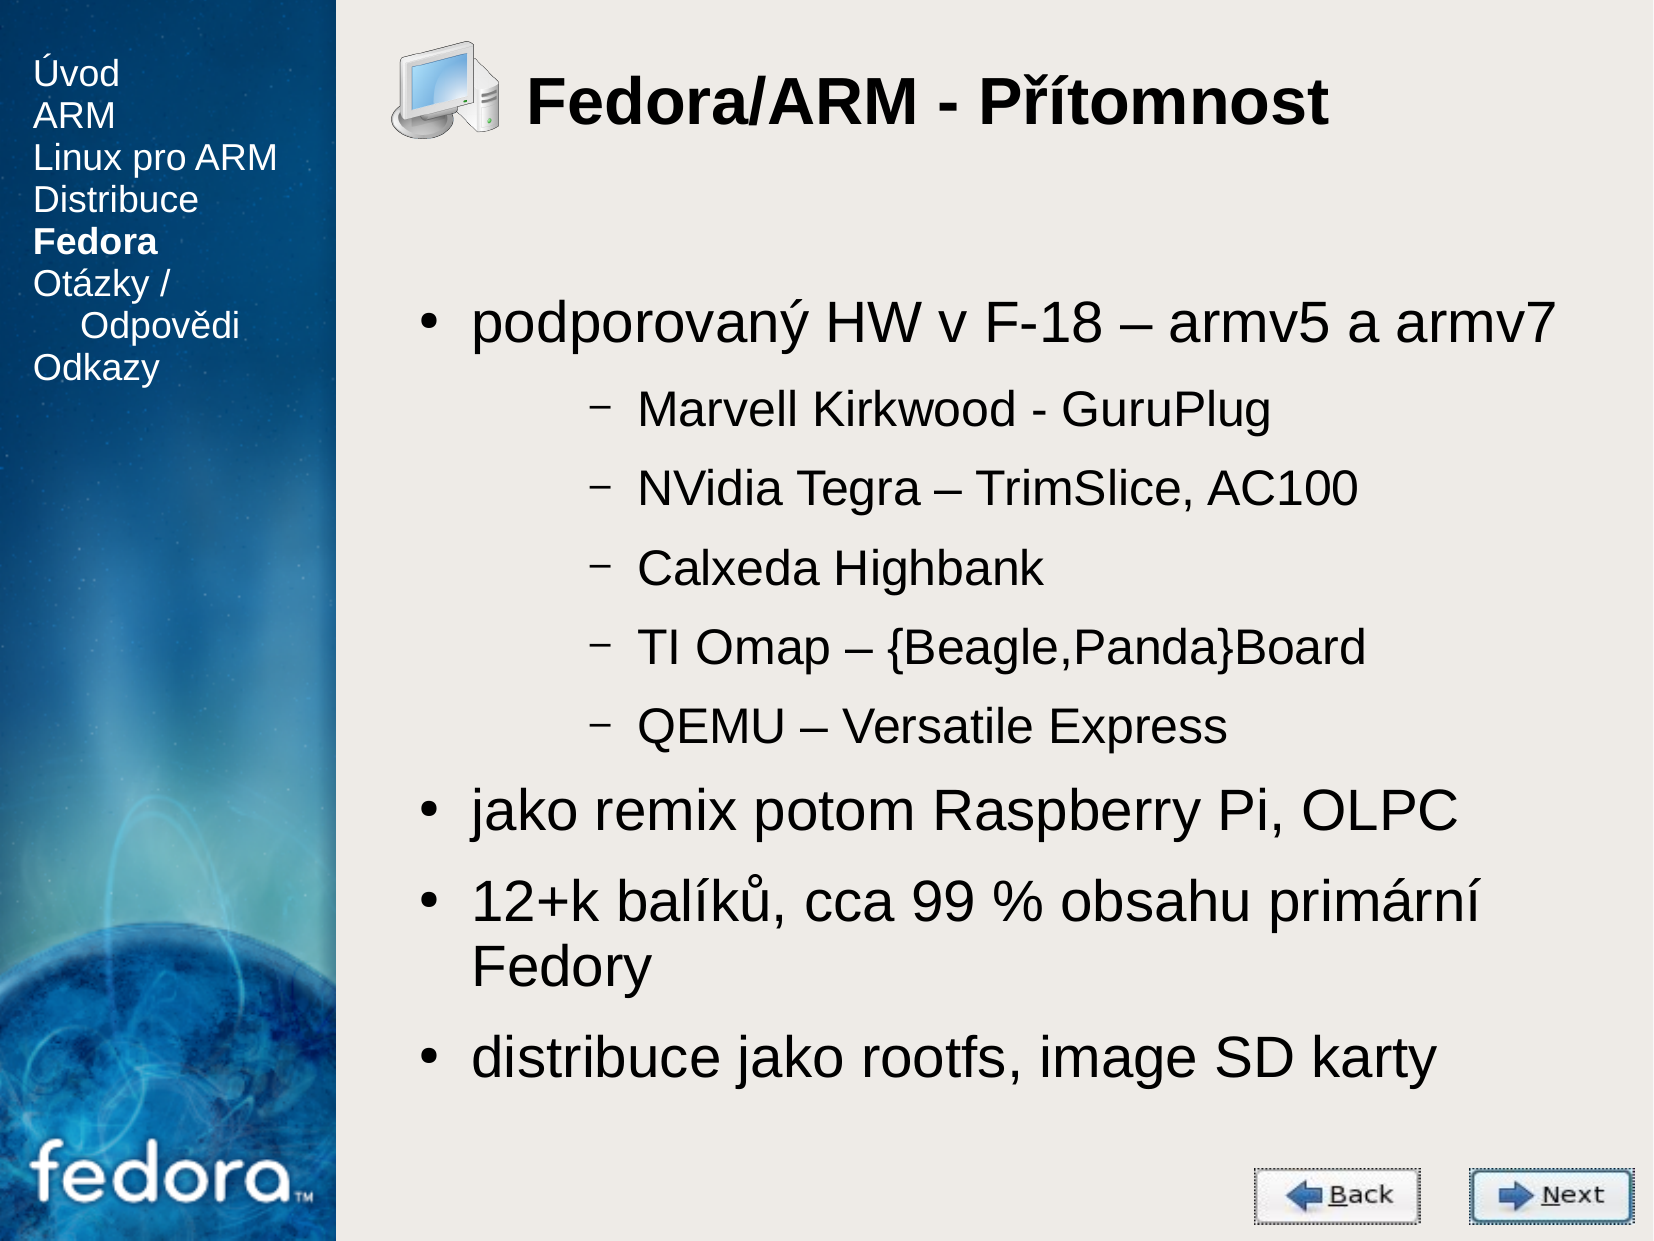

Úvod
ARM
Linux pro ARM
Distribuce
Fedora
Otázky / Odpovědi
Odkazy
# Agenda
Fedora/ARM - Přítomnost
podporovaný HW v F-18 – armv5 a armv7
Marvell Kirkwood - GuruPlug
NVidia Tegra – TrimSlice, AC100
Calxeda Highbank
TI Omap – {Beagle,Panda}Board
QEMU – Versatile Express
jako remix potom Raspberry Pi, OLPC
12+k balíků, cca 99 % obsahu primární Fedory
distribuce jako rootfs, image SD karty